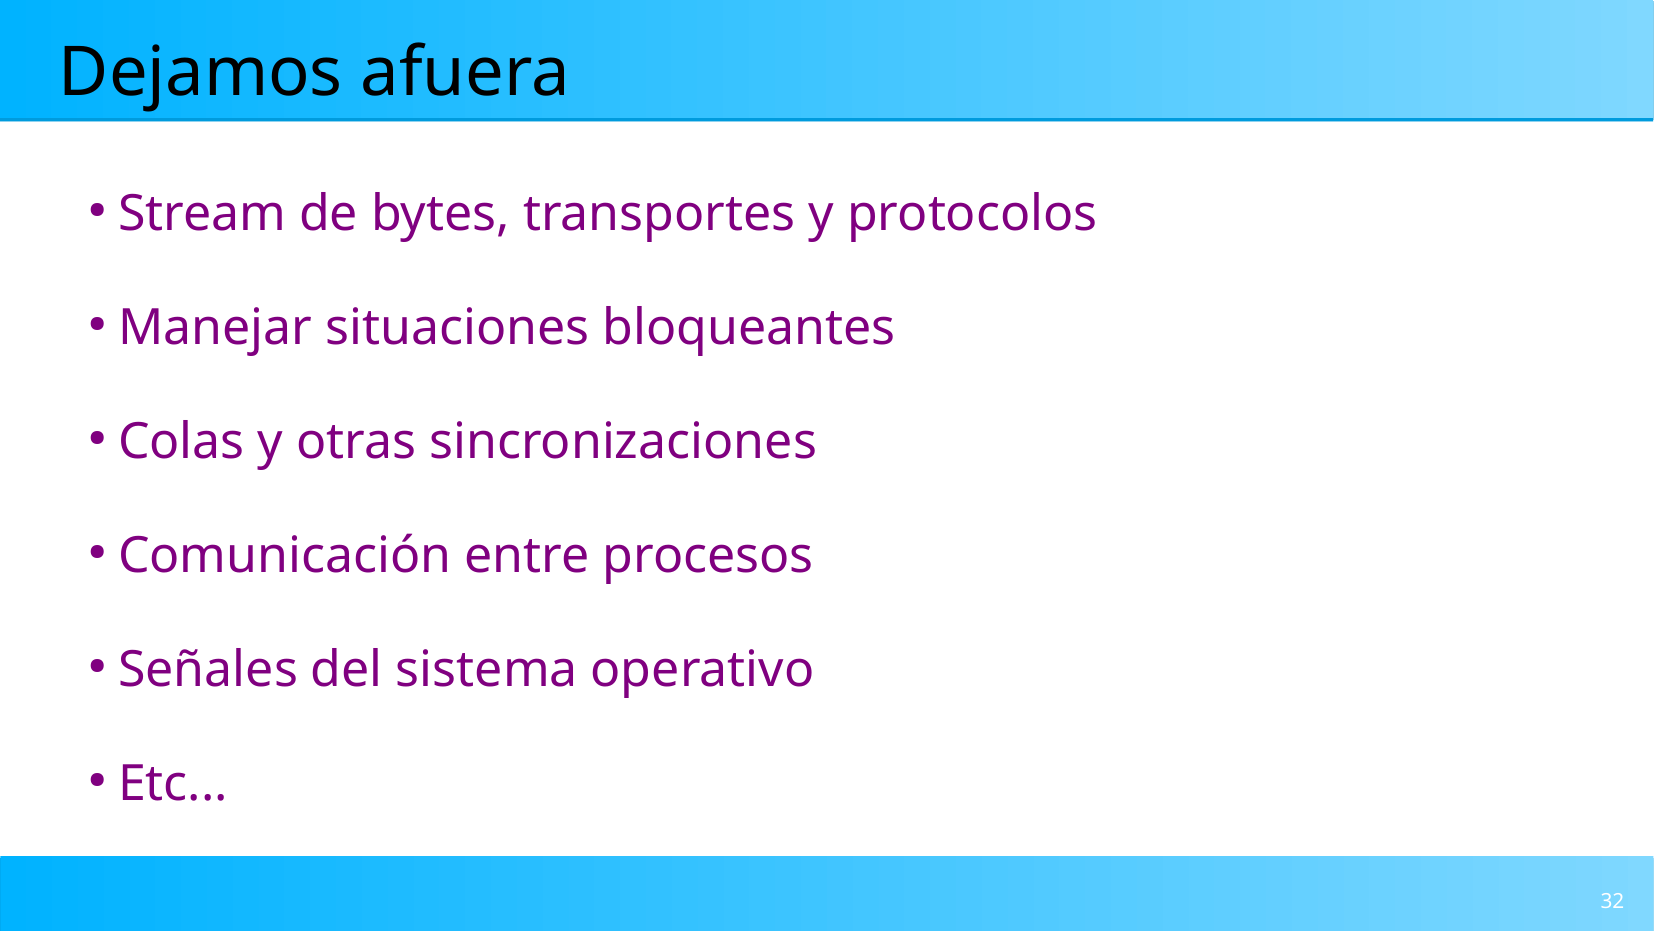

# Dejamos afuera
Stream de bytes, transportes y protocolos
Manejar situaciones bloqueantes
Colas y otras sincronizaciones
Comunicación entre procesos
Señales del sistema operativo
Etc...
32